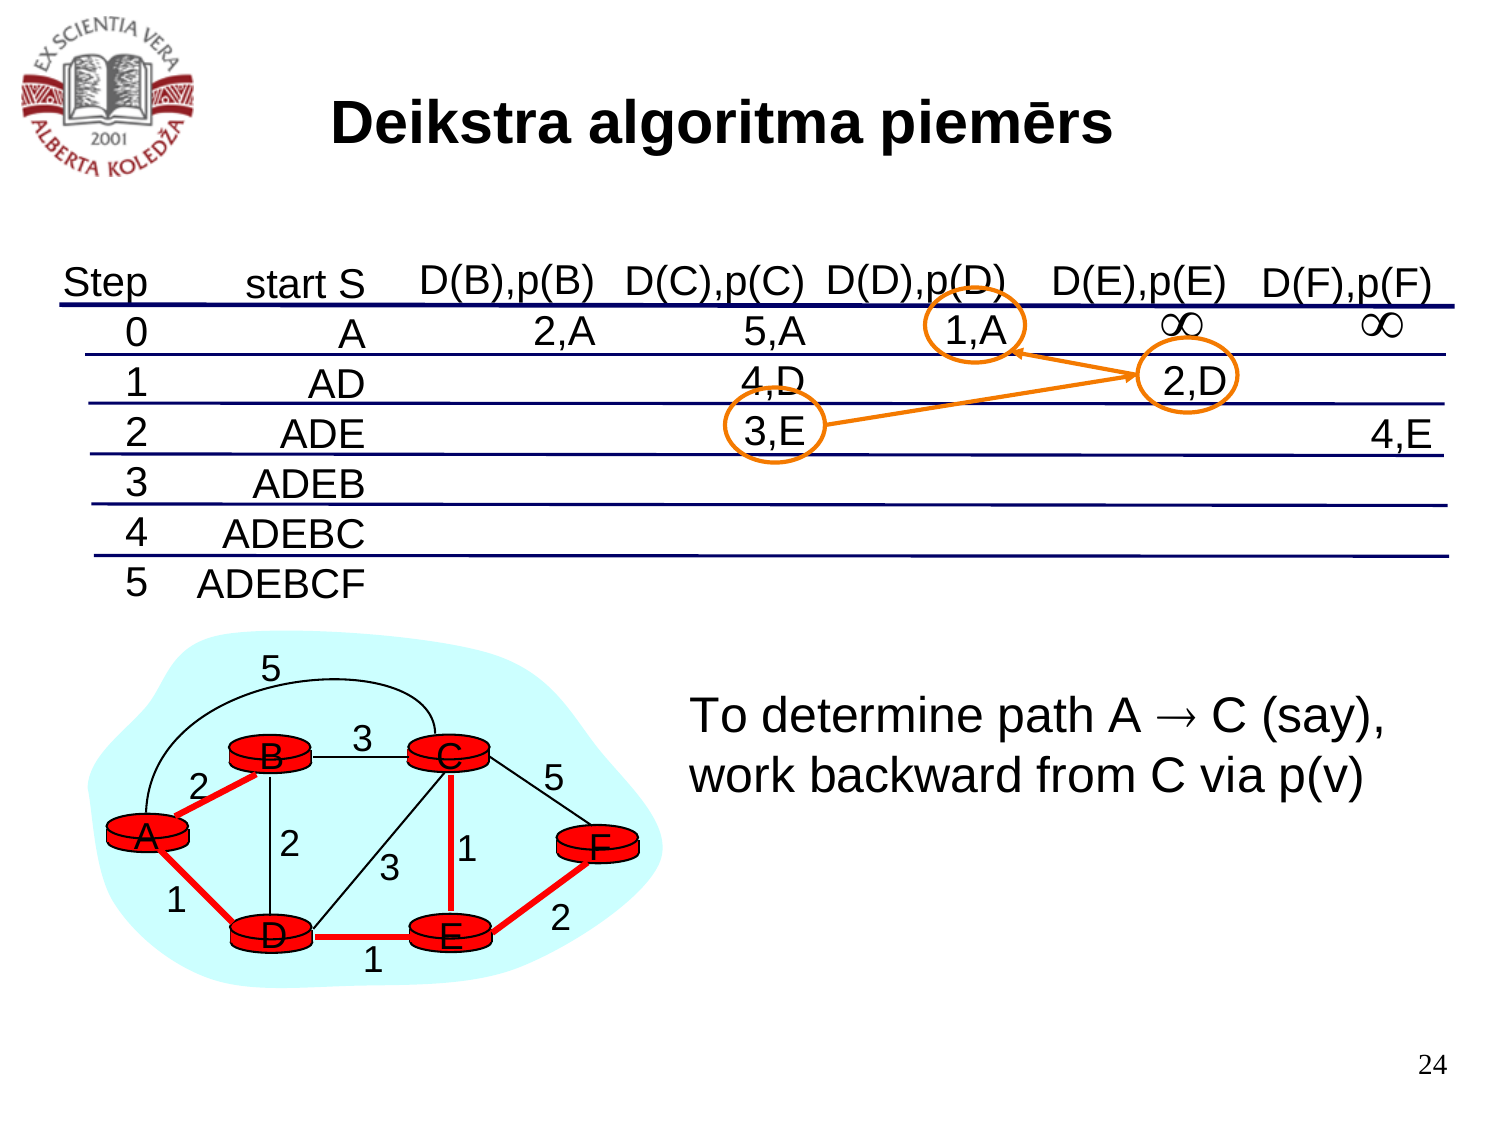

# Deikstra algoritma piemērs
D(B),p(B)
2,A
D(D),p(D)
1,A
D(C),p(C)
5,A
4,D
3,E
D(E),p(E)
2,D
Step
0
1
2
3
4
5
start S
A
AD
ADE
ADEB
ADEBC
ADEBCF
D(F),p(F)
4,E
5
3
B
C
5
2
A
2
F
1
3
1
2
D
E
1
To determine path A  C (say), work backward from C via p(v)